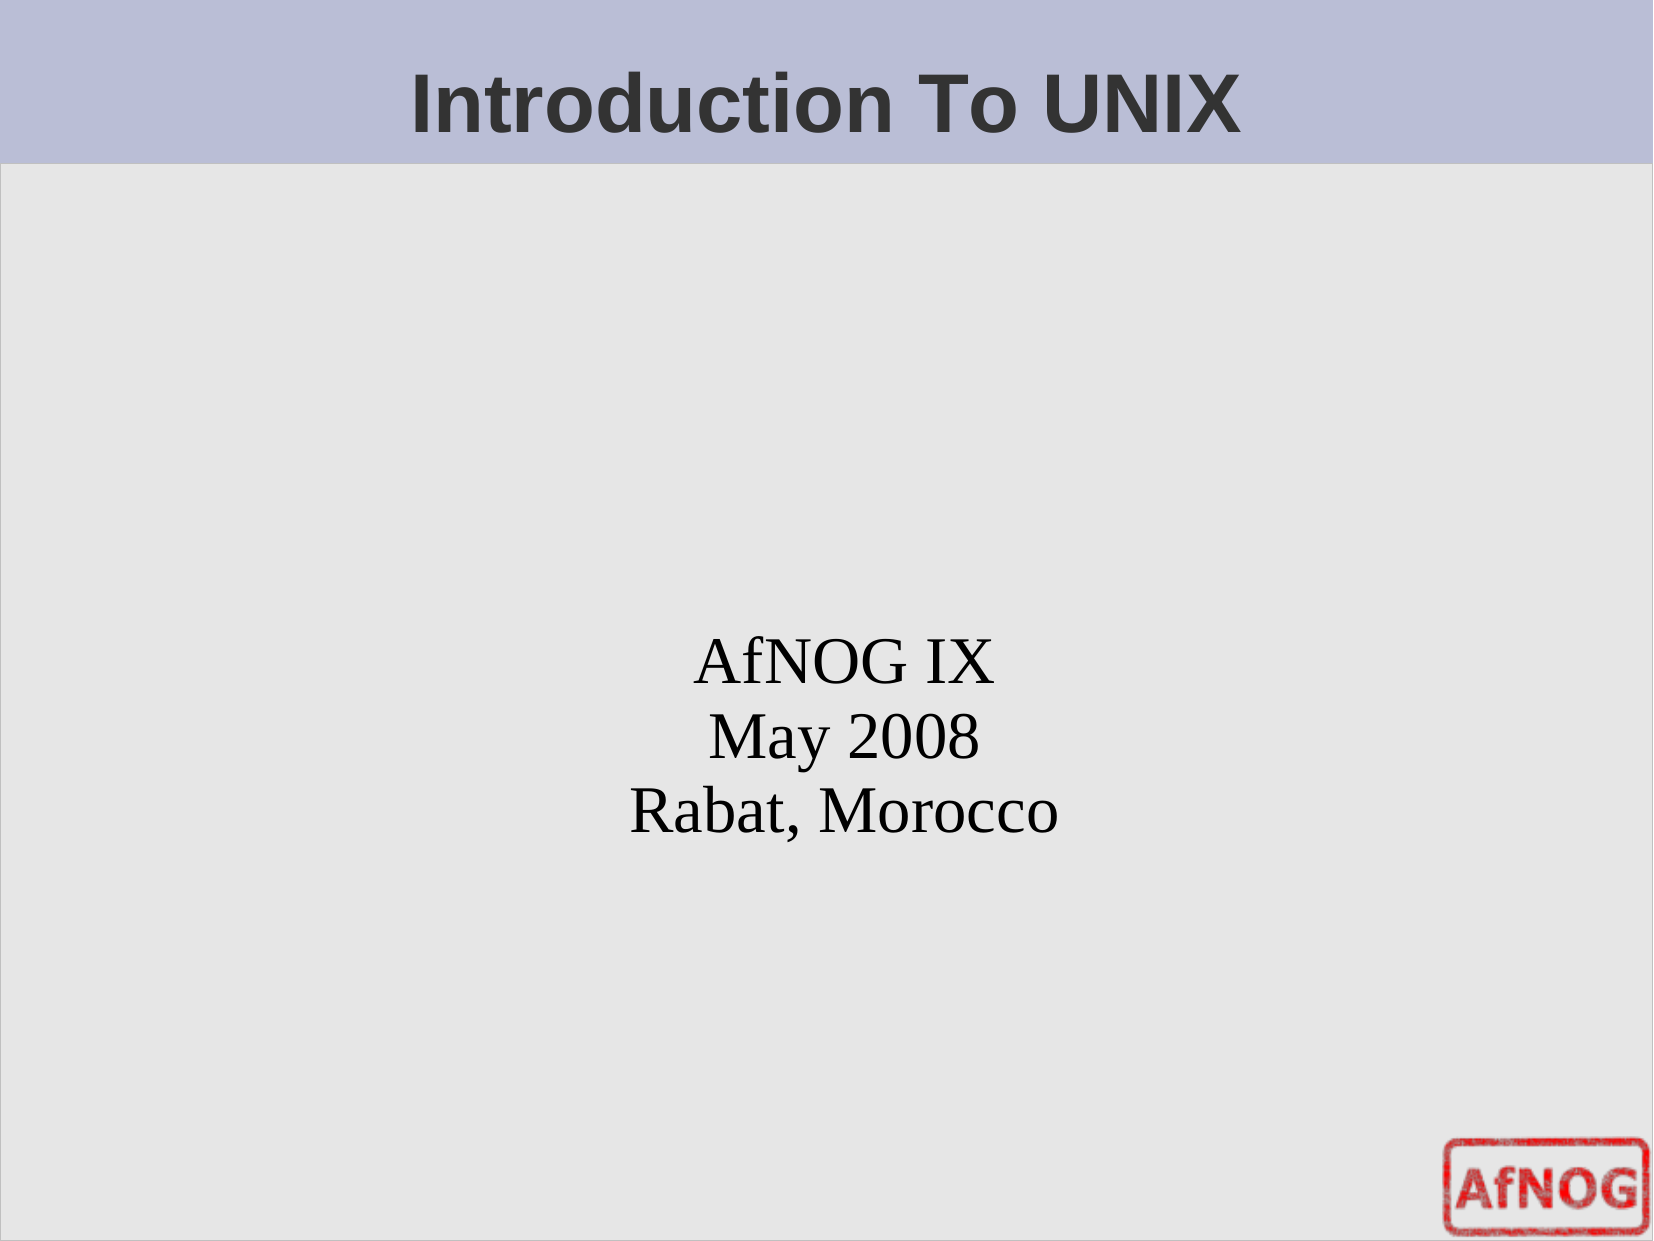

# Introduction To UNIX
AfNOG IX
May 2008
Rabat, Morocco